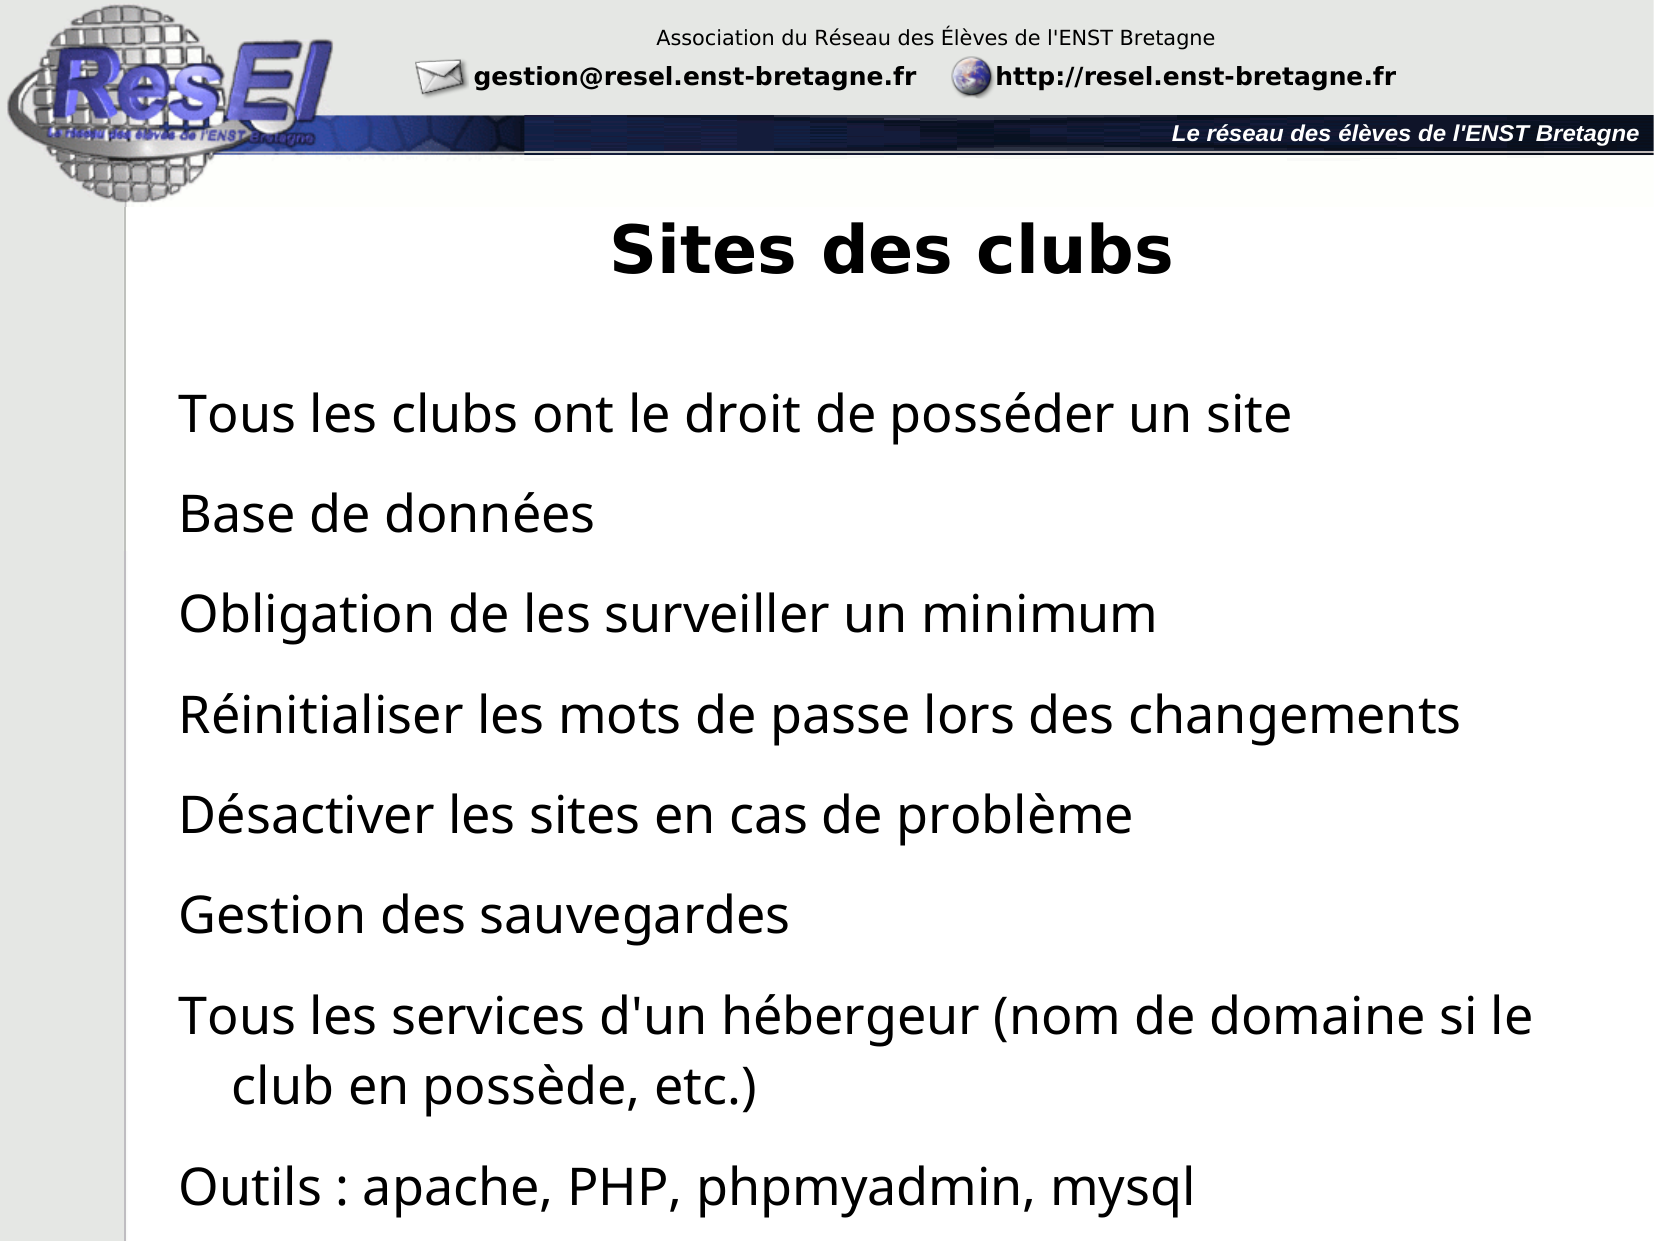

# Sites des clubs
Tous les clubs ont le droit de posséder un site
Base de données
Obligation de les surveiller un minimum
Réinitialiser les mots de passe lors des changements
Désactiver les sites en cas de problème
Gestion des sauvegardes
Tous les services d'un hébergeur (nom de domaine si le club en possède, etc.)
Outils : apache, PHP, phpmyadmin, mysql